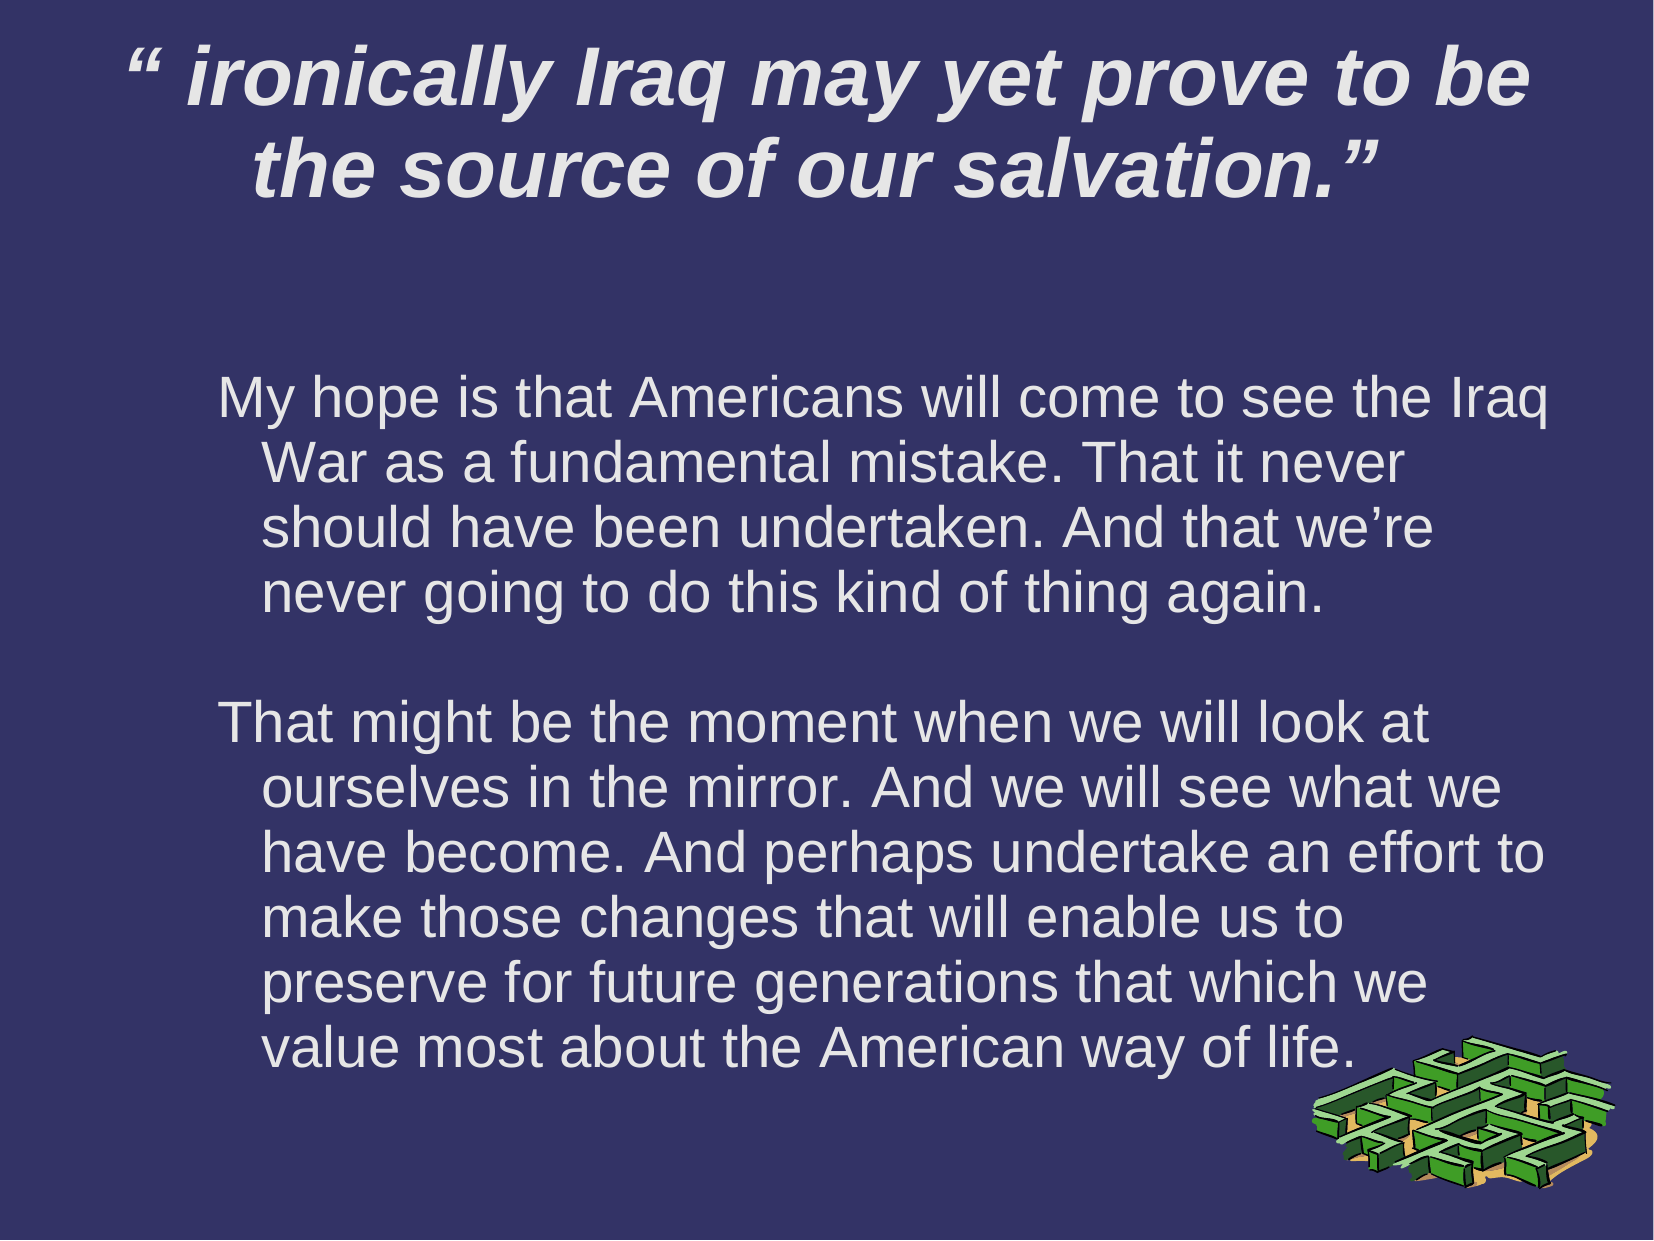

# “ ironically Iraq may yet prove to be the source of our salvation.”
My hope is that Americans will come to see the Iraq War as a fundamental mistake. That it never should have been undertaken. And that we’re never going to do this kind of thing again.
That might be the moment when we will look at ourselves in the mirror. And we will see what we have become. And perhaps undertake an effort to make those changes that will enable us to preserve for future generations that which we value most about the American way of life.